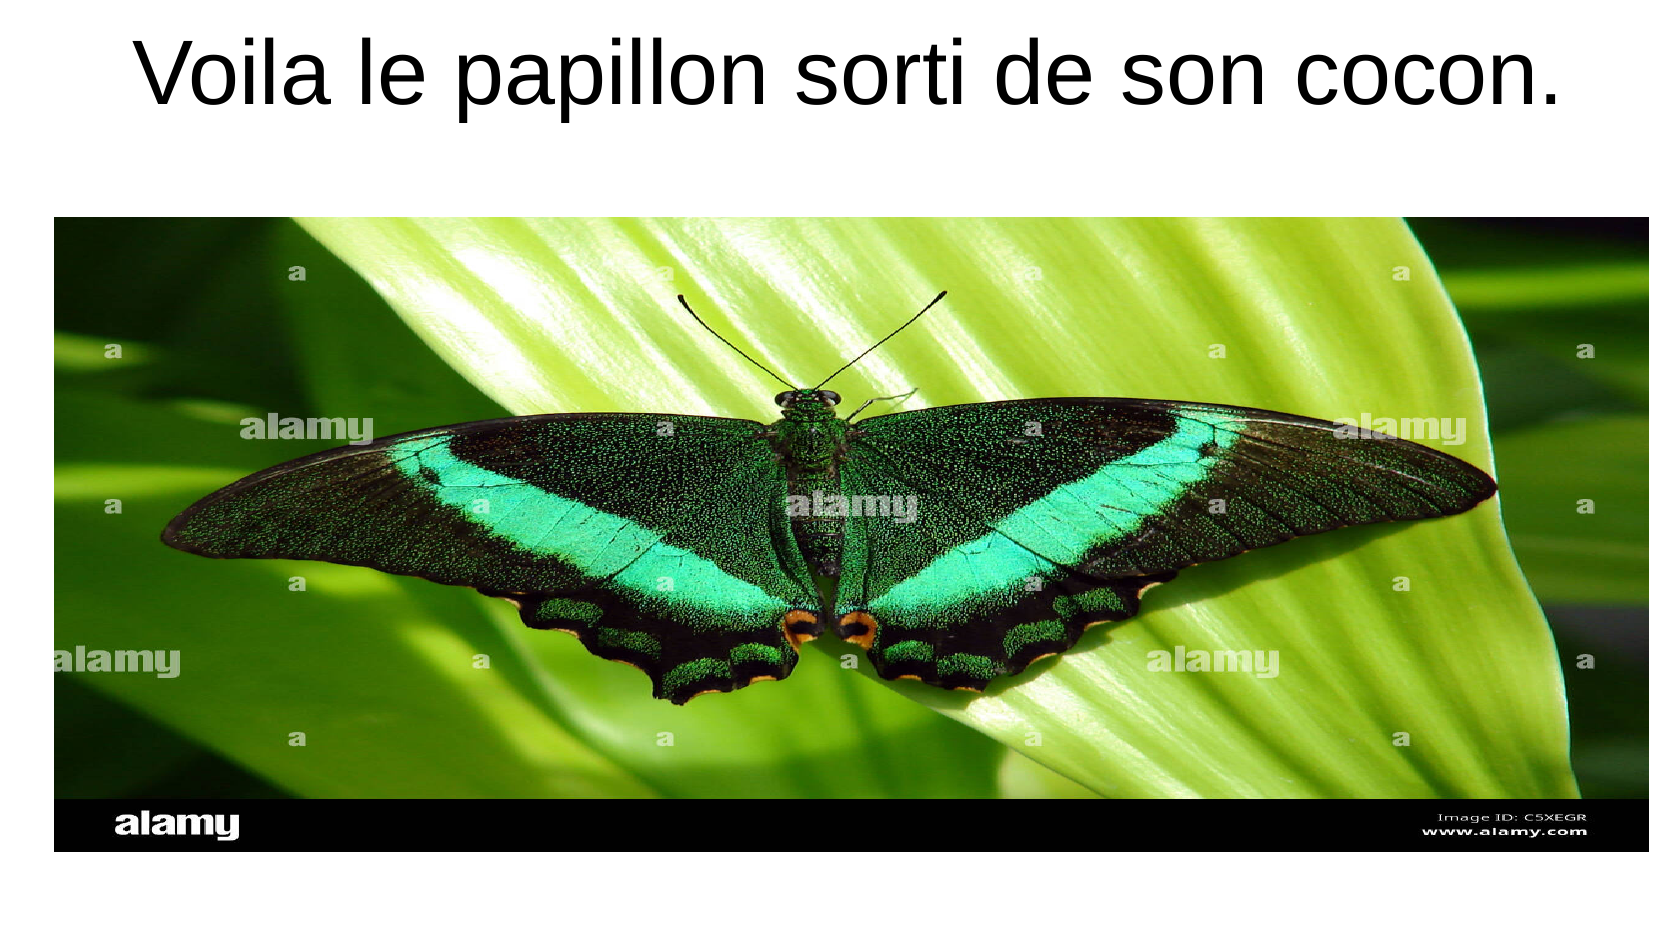

# Voila le papillon sorti de son cocon.